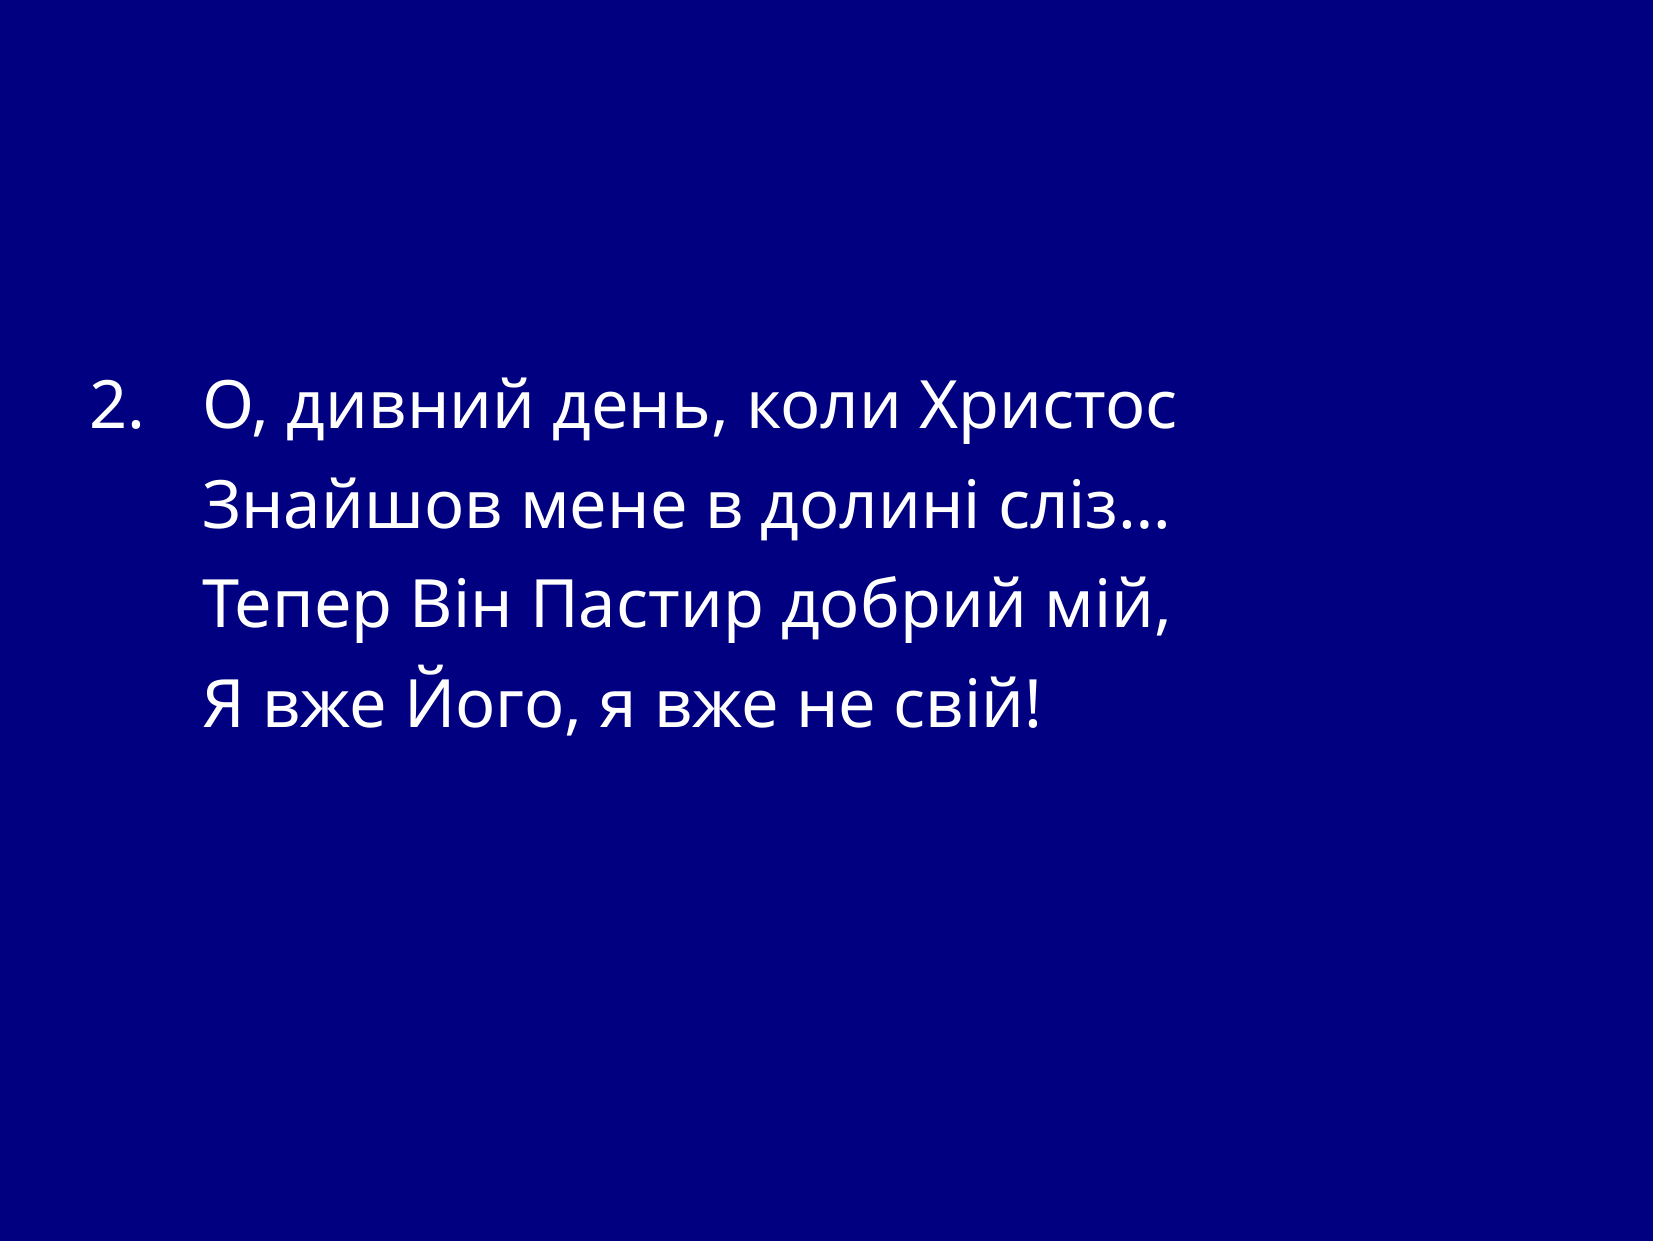

2.	О, дивний день, коли Христос
	Знайшов мене в долині сліз…
	Тепер Він Пастир добрий мій,
	Я вже Його, я вже не свій!